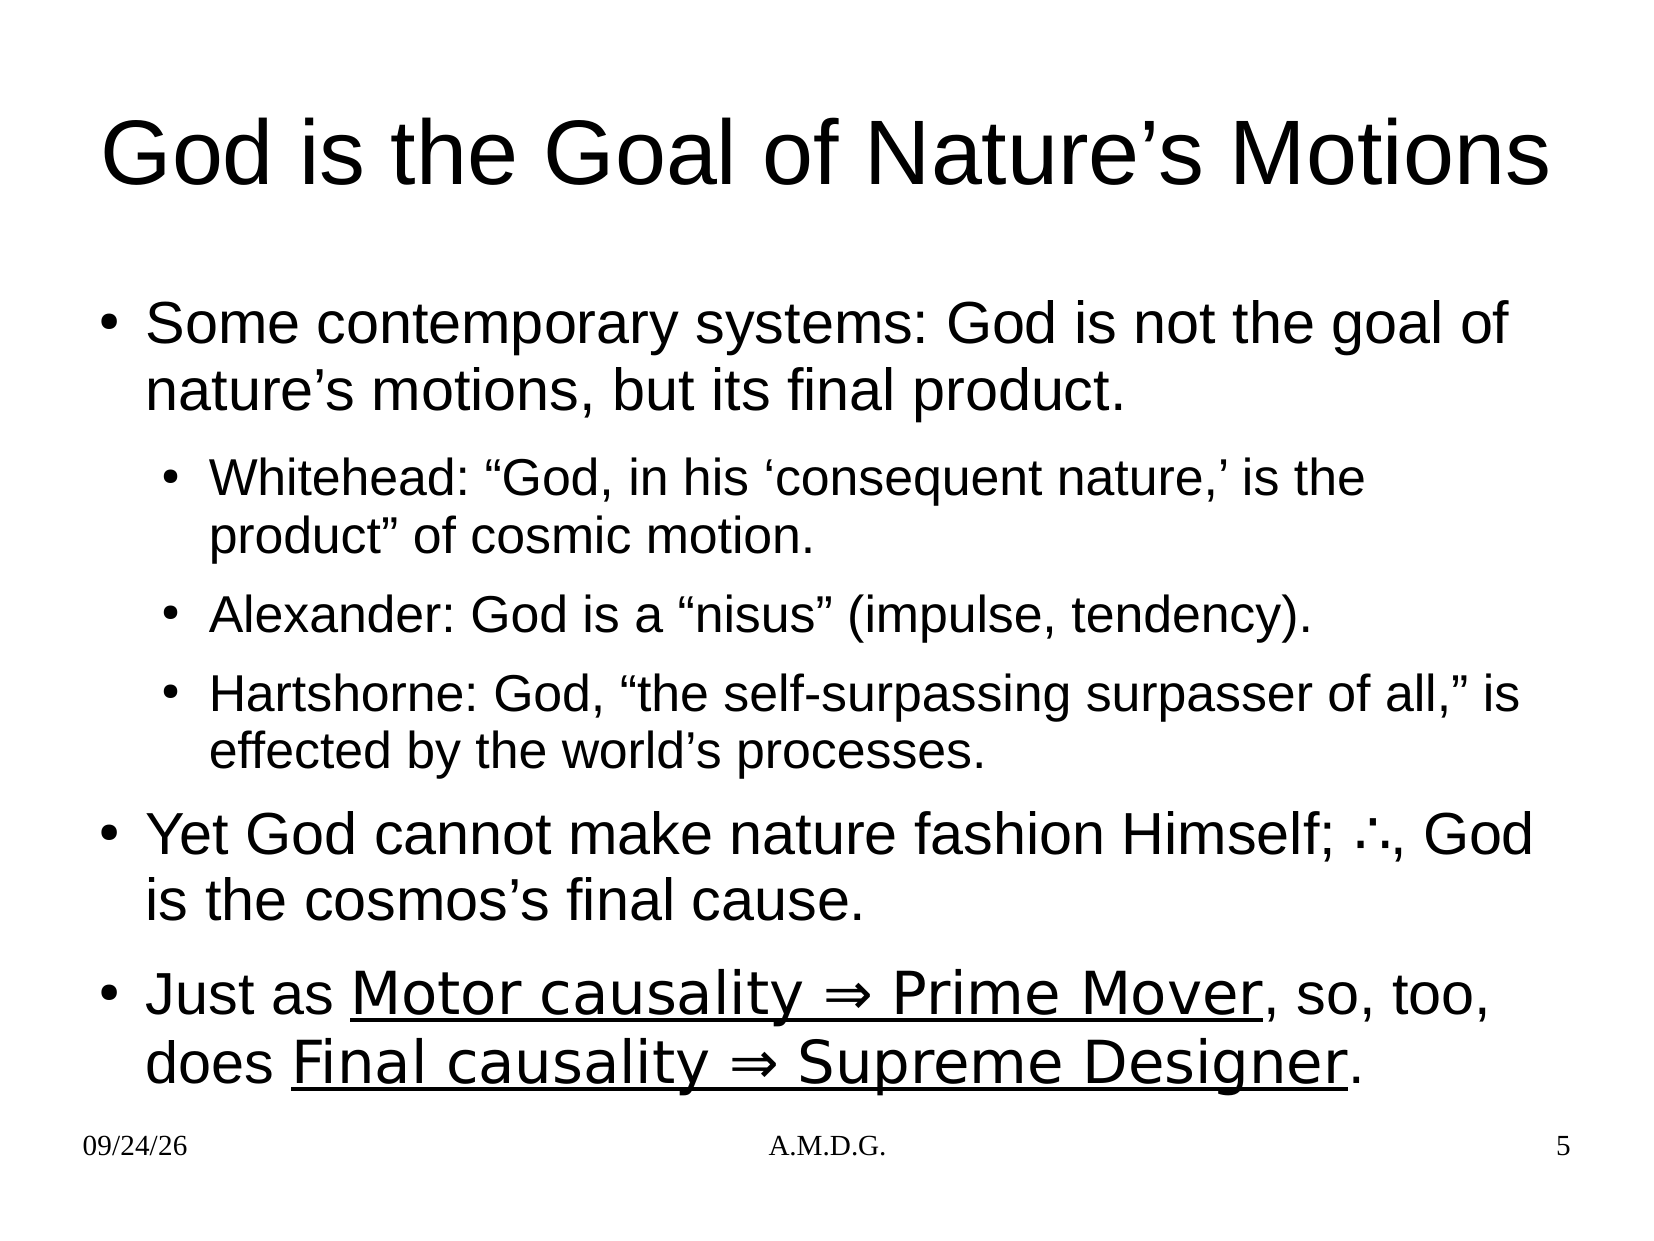

God is the Goal of Nature’s Motions
# Some contemporary systems: God is not the goal of nature’s motions, but its final product.
Whitehead: “God, in his ‘consequent nature,’ is the product” of cosmic motion.
Alexander: God is a “nisus” (impulse, tendency).
Hartshorne: God, “the self-surpassing surpasser of all,” is effected by the world’s processes.
Yet God cannot make nature fashion Himself; ∴, God is the cosmos’s final cause.
Just as Motor causality ⇒ Prime Mover, so, too, does Final causality ⇒ Supreme Designer.
A.M.D.G.
5